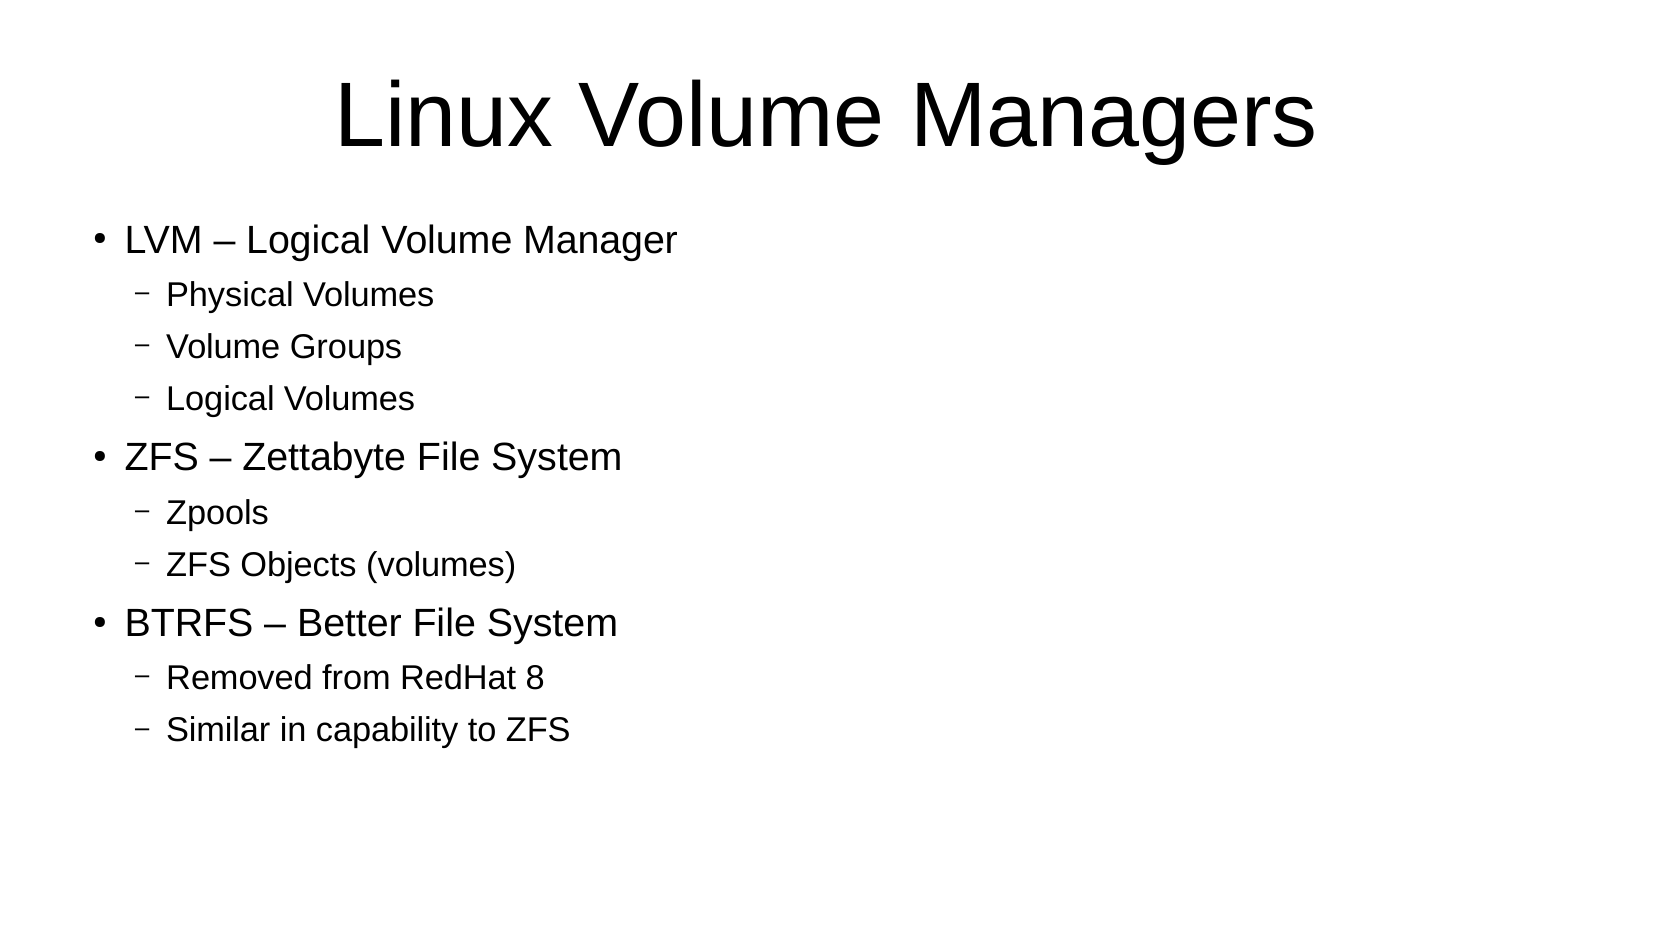

# Linux Volume Managers
LVM – Logical Volume Manager
Physical Volumes
Volume Groups
Logical Volumes
ZFS – Zettabyte File System
Zpools
ZFS Objects (volumes)
BTRFS – Better File System
Removed from RedHat 8
Similar in capability to ZFS